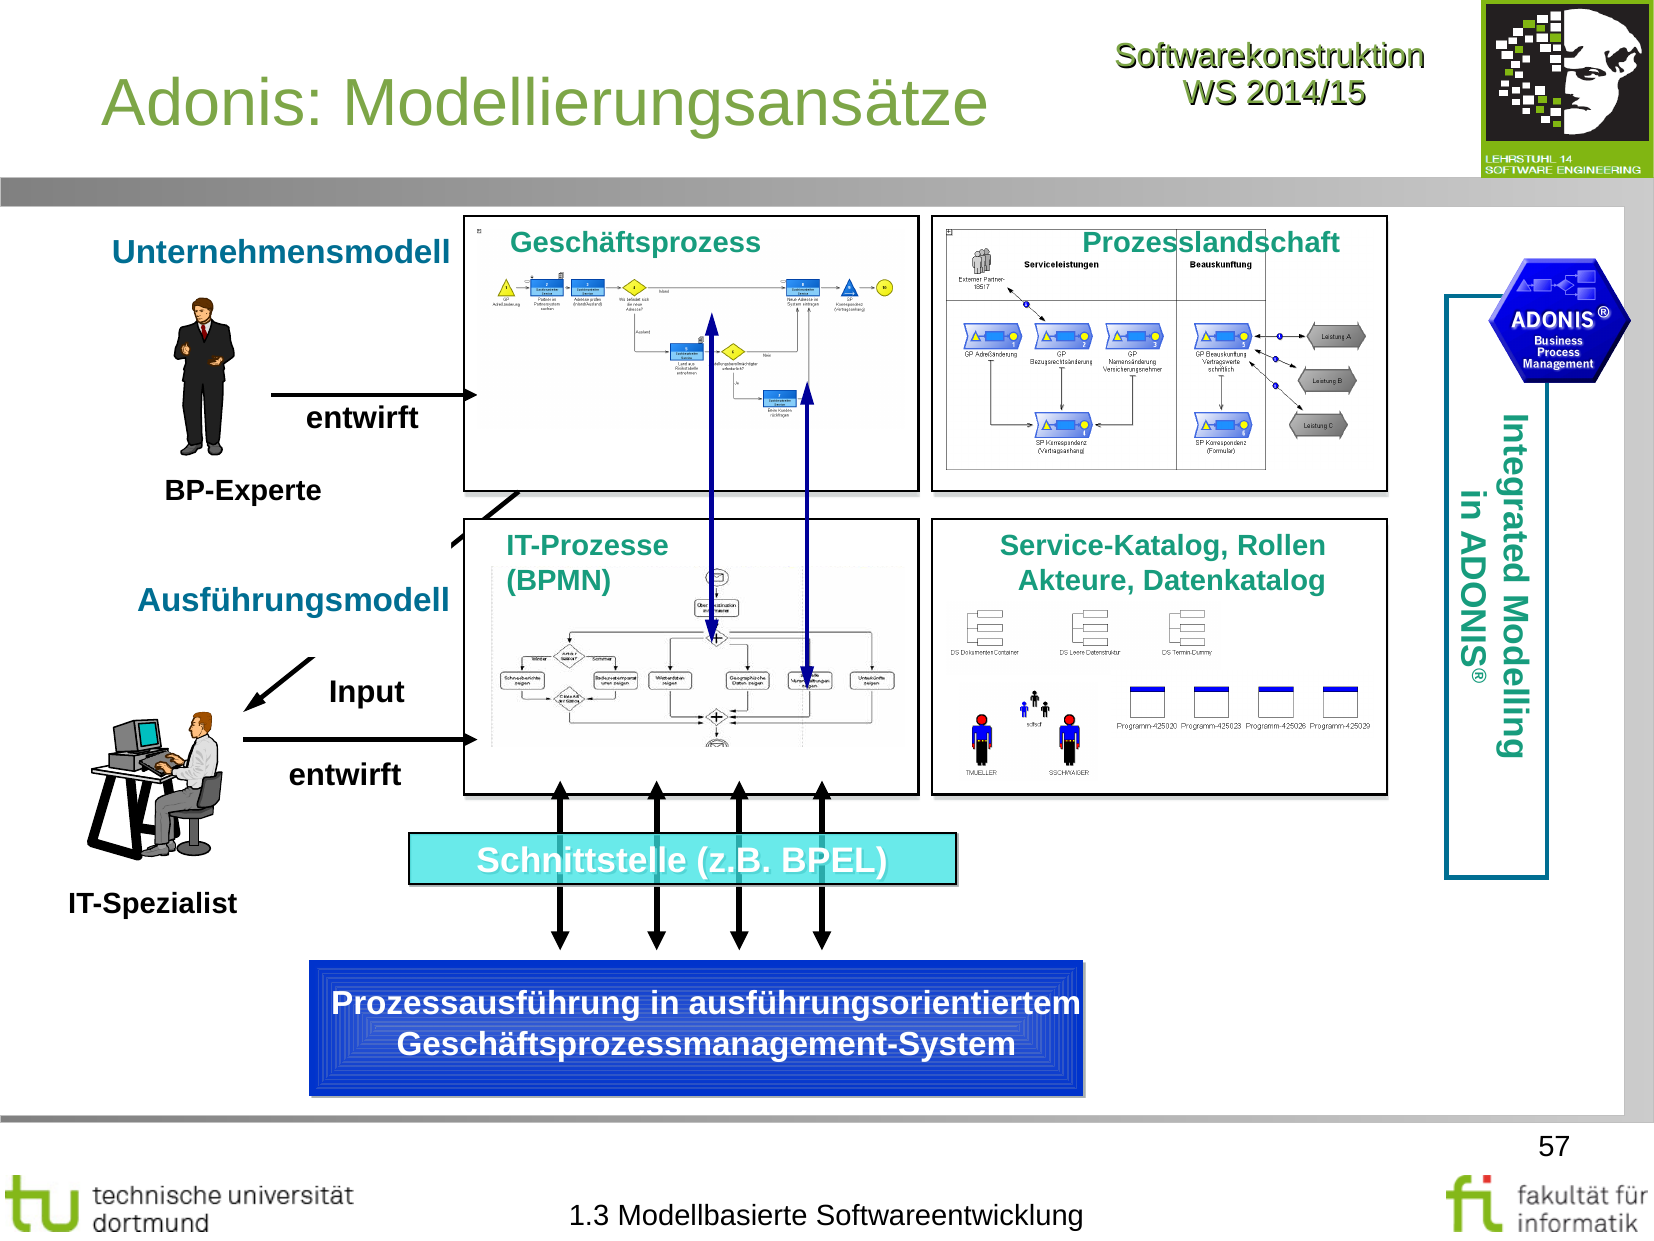

# Adonis: Modellierungsansätze
Unternehmensmodell
Geschäftsprozess
Prozesslandschaft
entwirft
BP-Experte
Integrated Modelling
in ADONIS®
IT-Prozesse
(BPMN)
Service-Katalog, Rollen
Akteure, Datenkatalog
Ausführungsmodell
Input
entwirft
IT-Spezialist
Schnittstelle (z.B. BPEL)
Prozessausführung in ausführungsorientiertem
Geschäftsprozessmanagement-System
57
1.3 Modellbasierte Softwareentwicklung